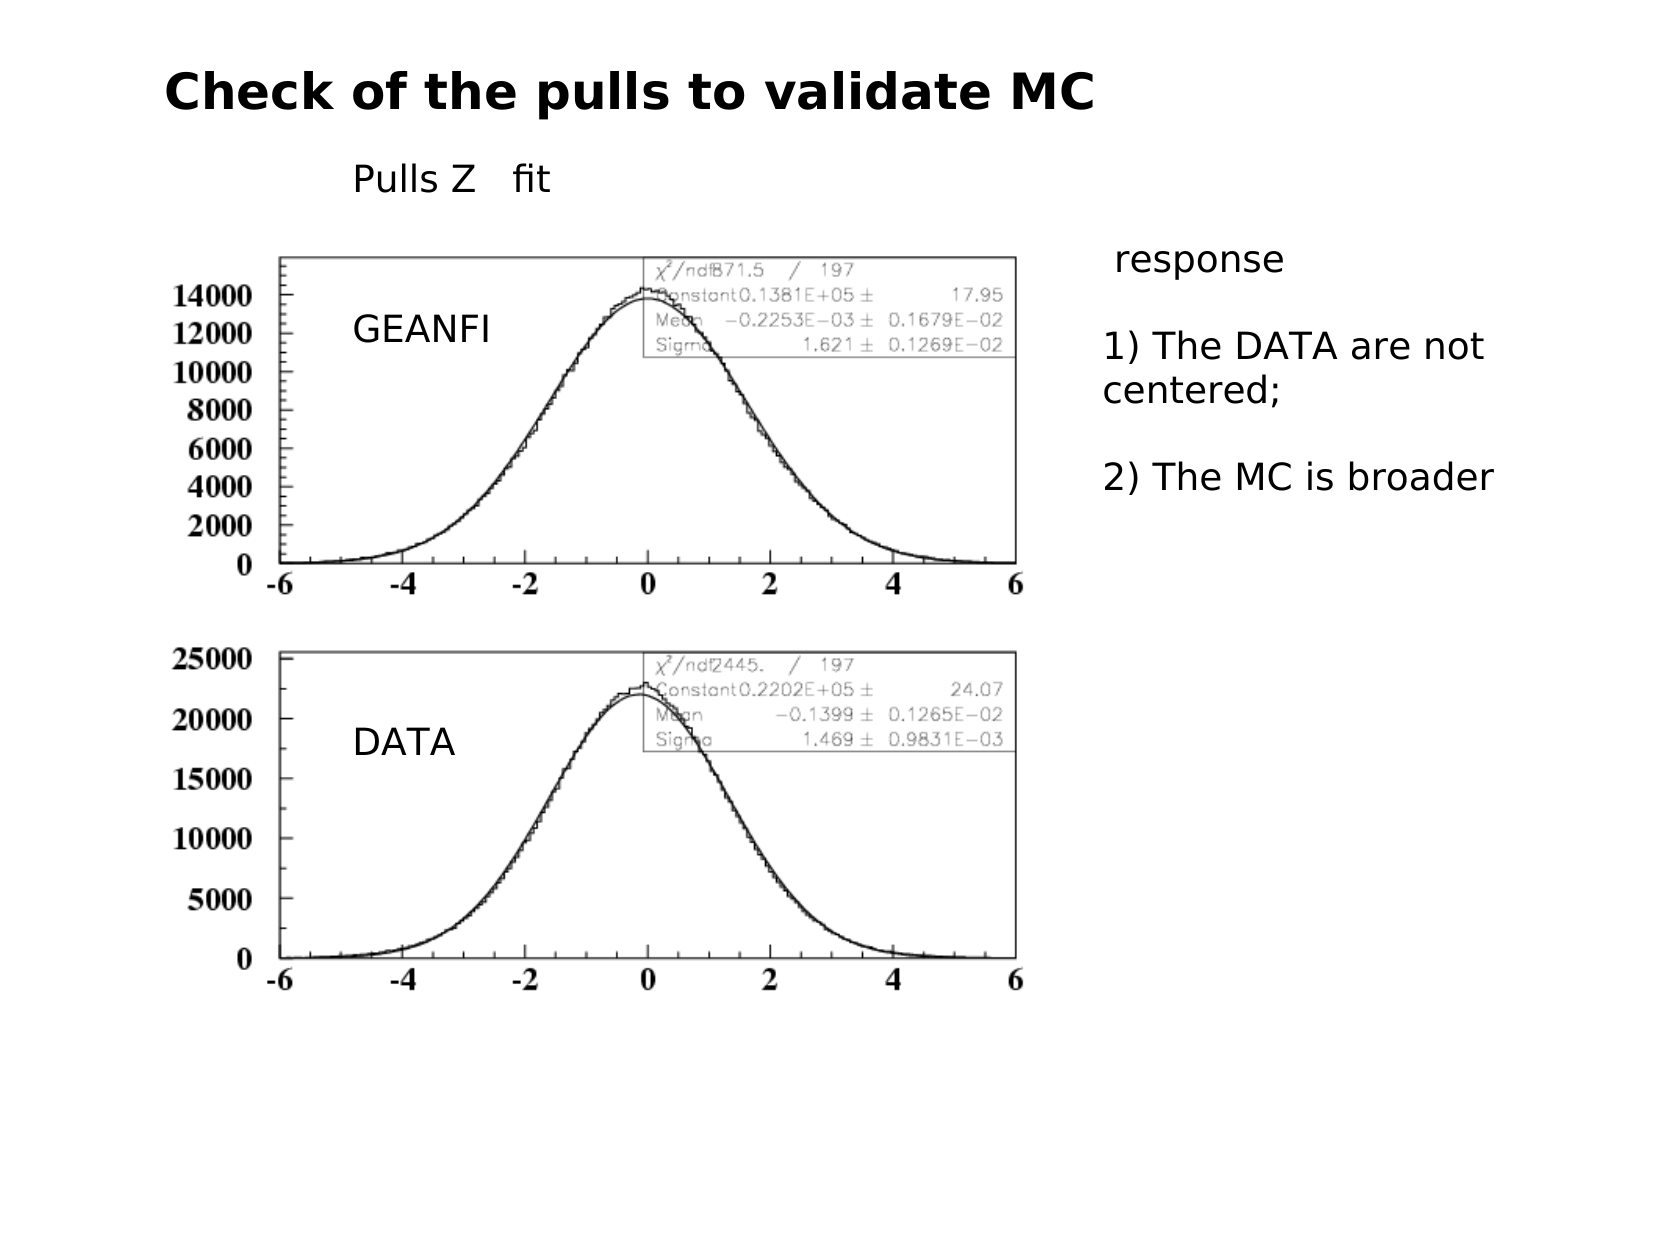

Check of the pulls to validate MC
Pulls Z fit
 response
1) The DATA are not centered;
2) The MC is broader
GEANFI
DATA